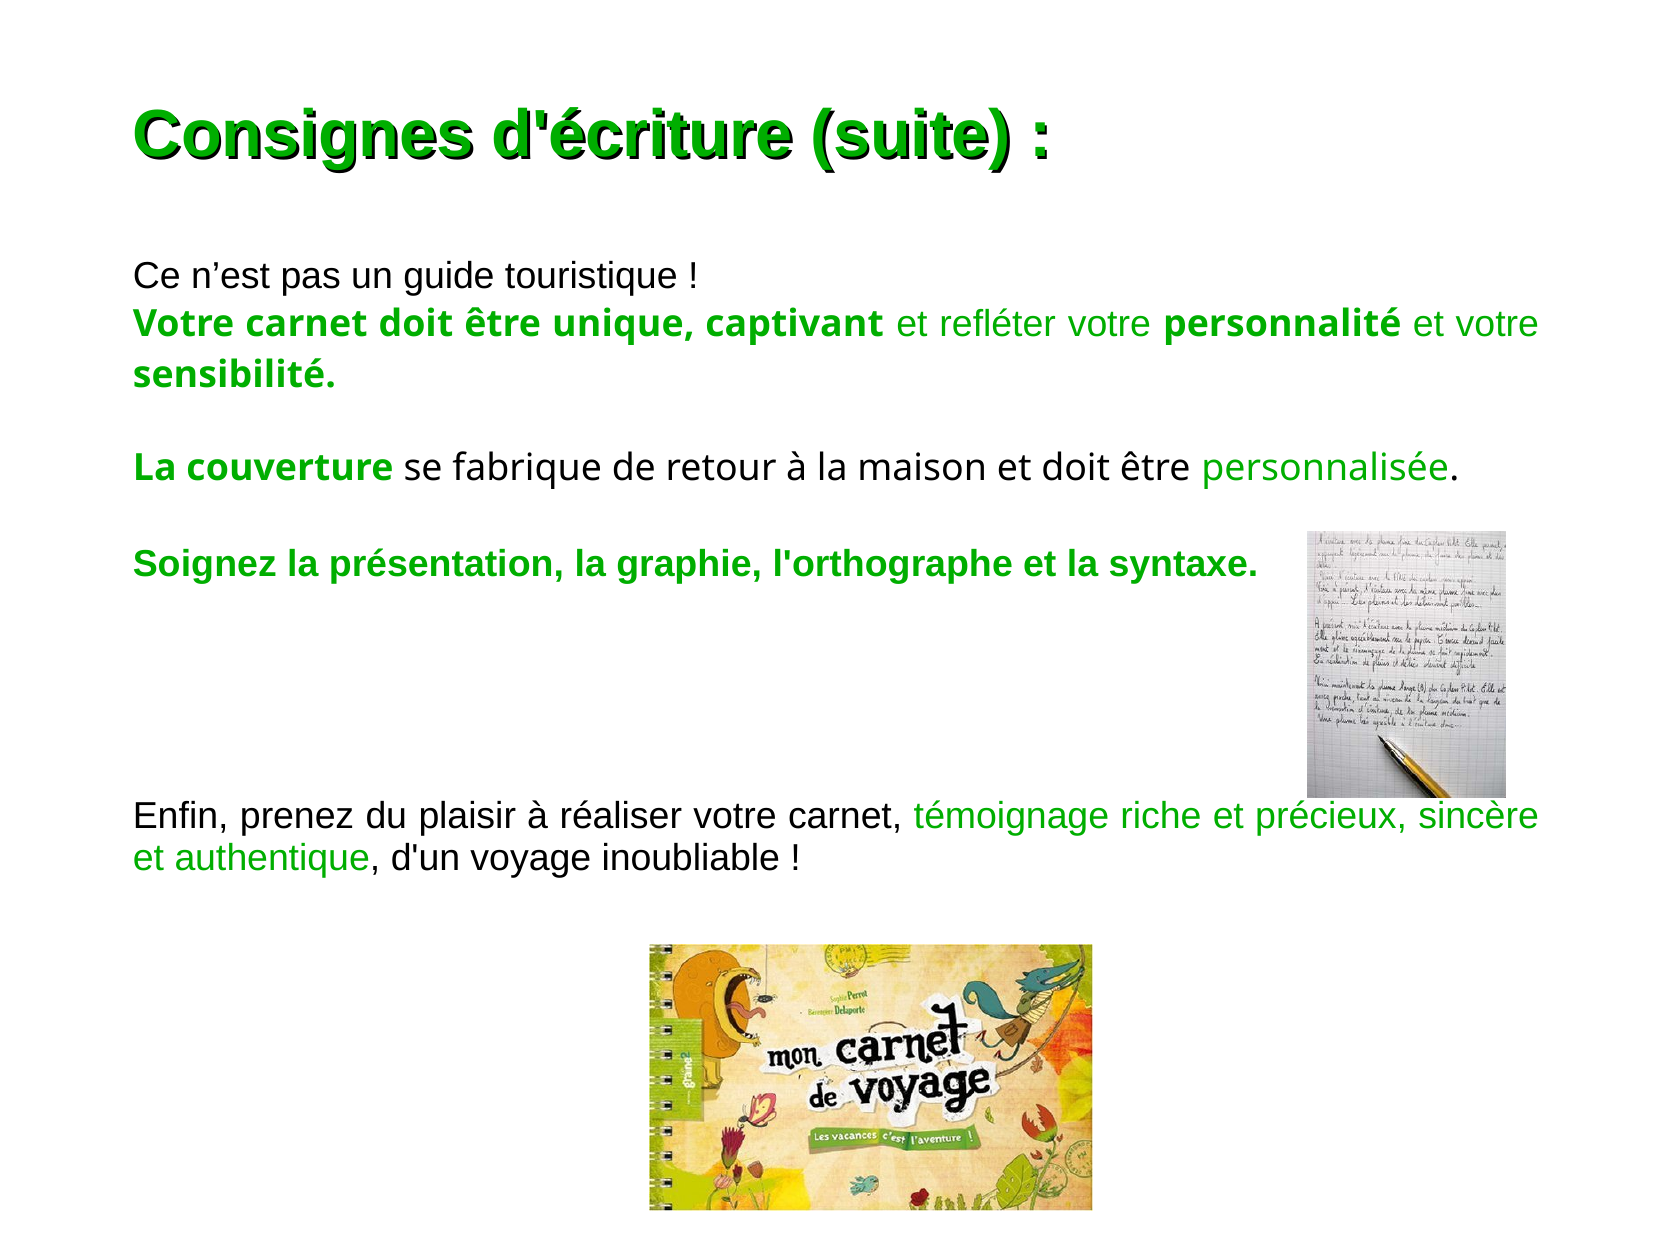

Consignes d'écriture (suite) :
Ce n’est pas un guide touristique !
Votre carnet doit être unique, captivant et refléter votre personnalité et votre sensibilité.
La couverture se fabrique de retour à la maison et doit être personnalisée.
Soignez la présentation, la graphie, l'orthographe et la syntaxe.
Enfin, prenez du plaisir à réaliser votre carnet, témoignage riche et précieux, sincère et authentique, d'un voyage inoubliable !